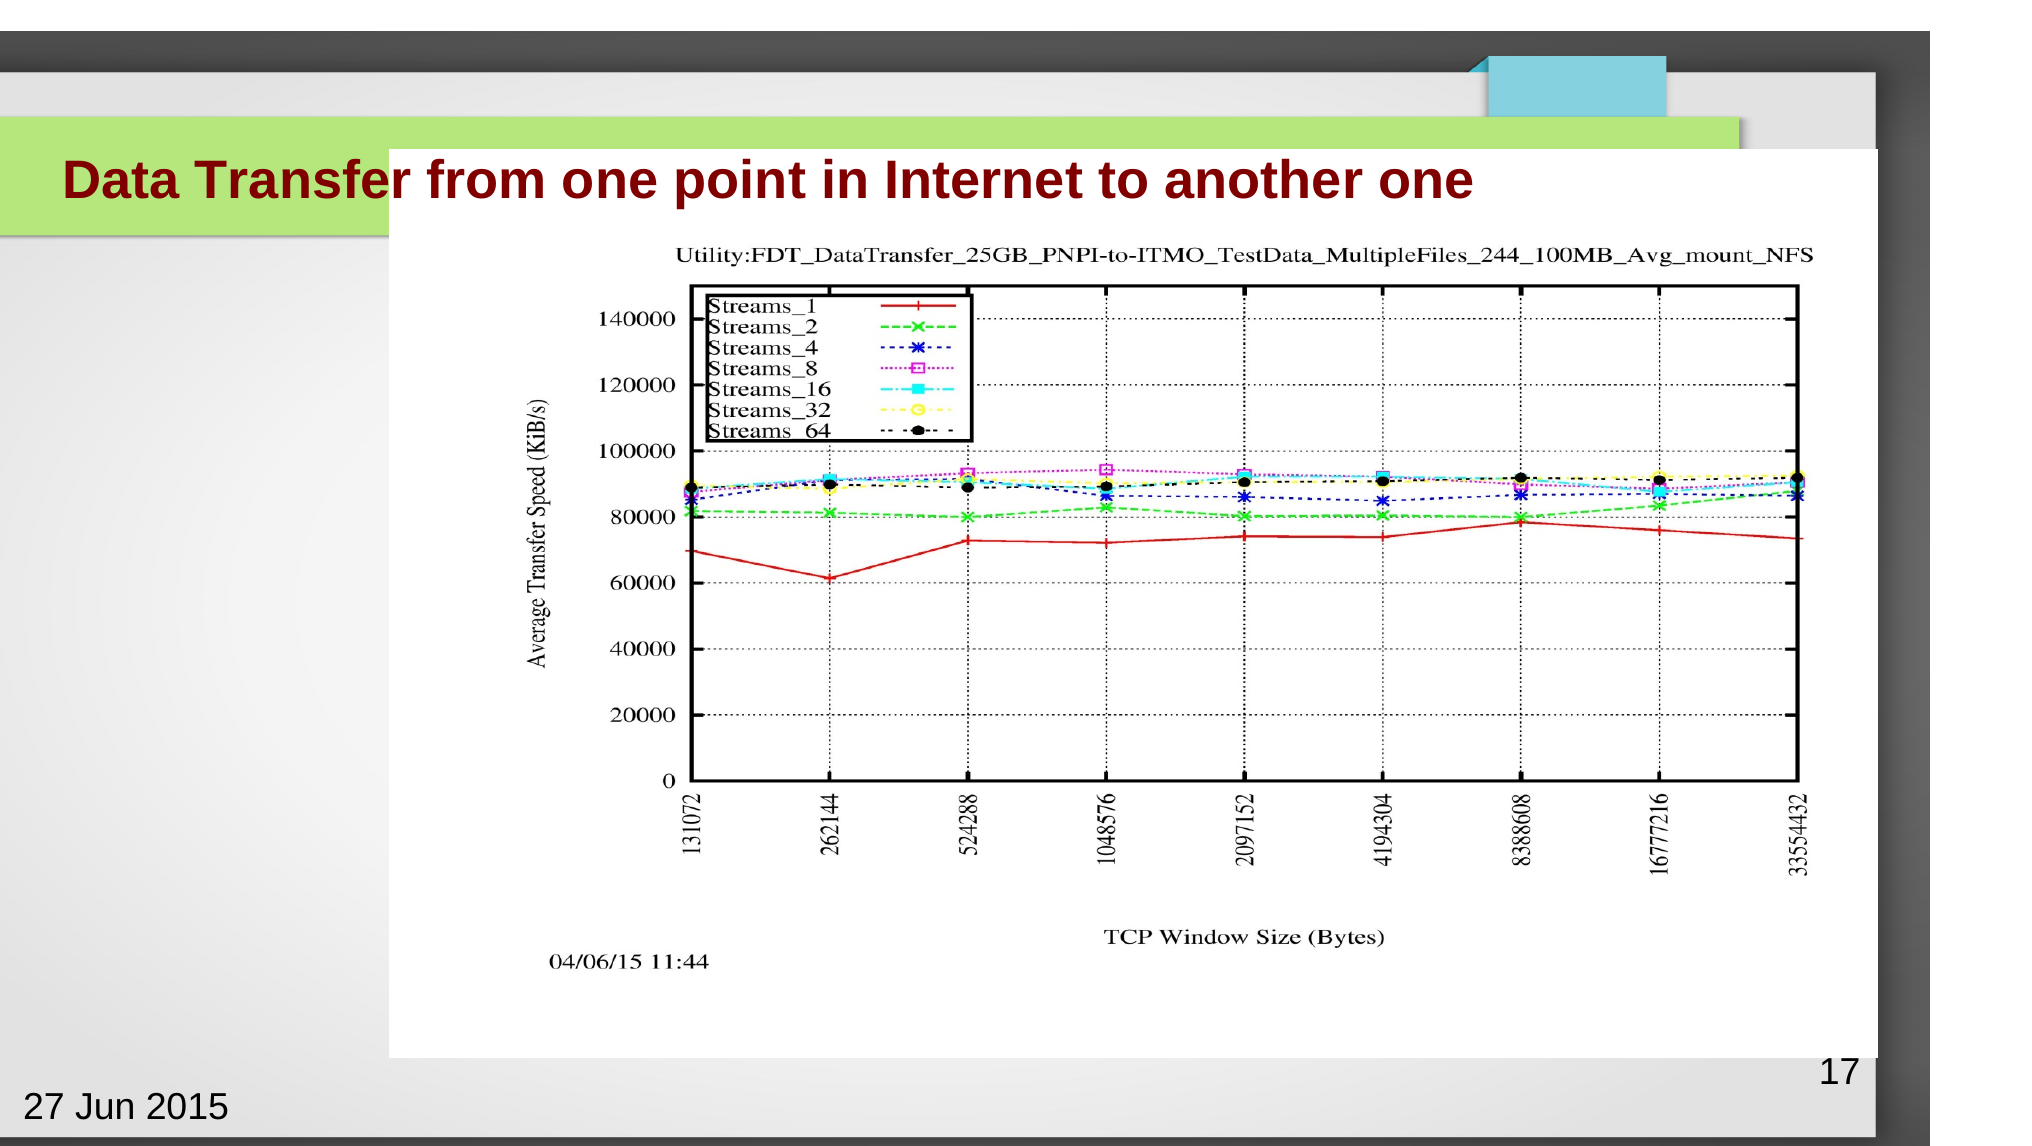

Data Transfer from one point in Internet to another one
17
23th May 2014